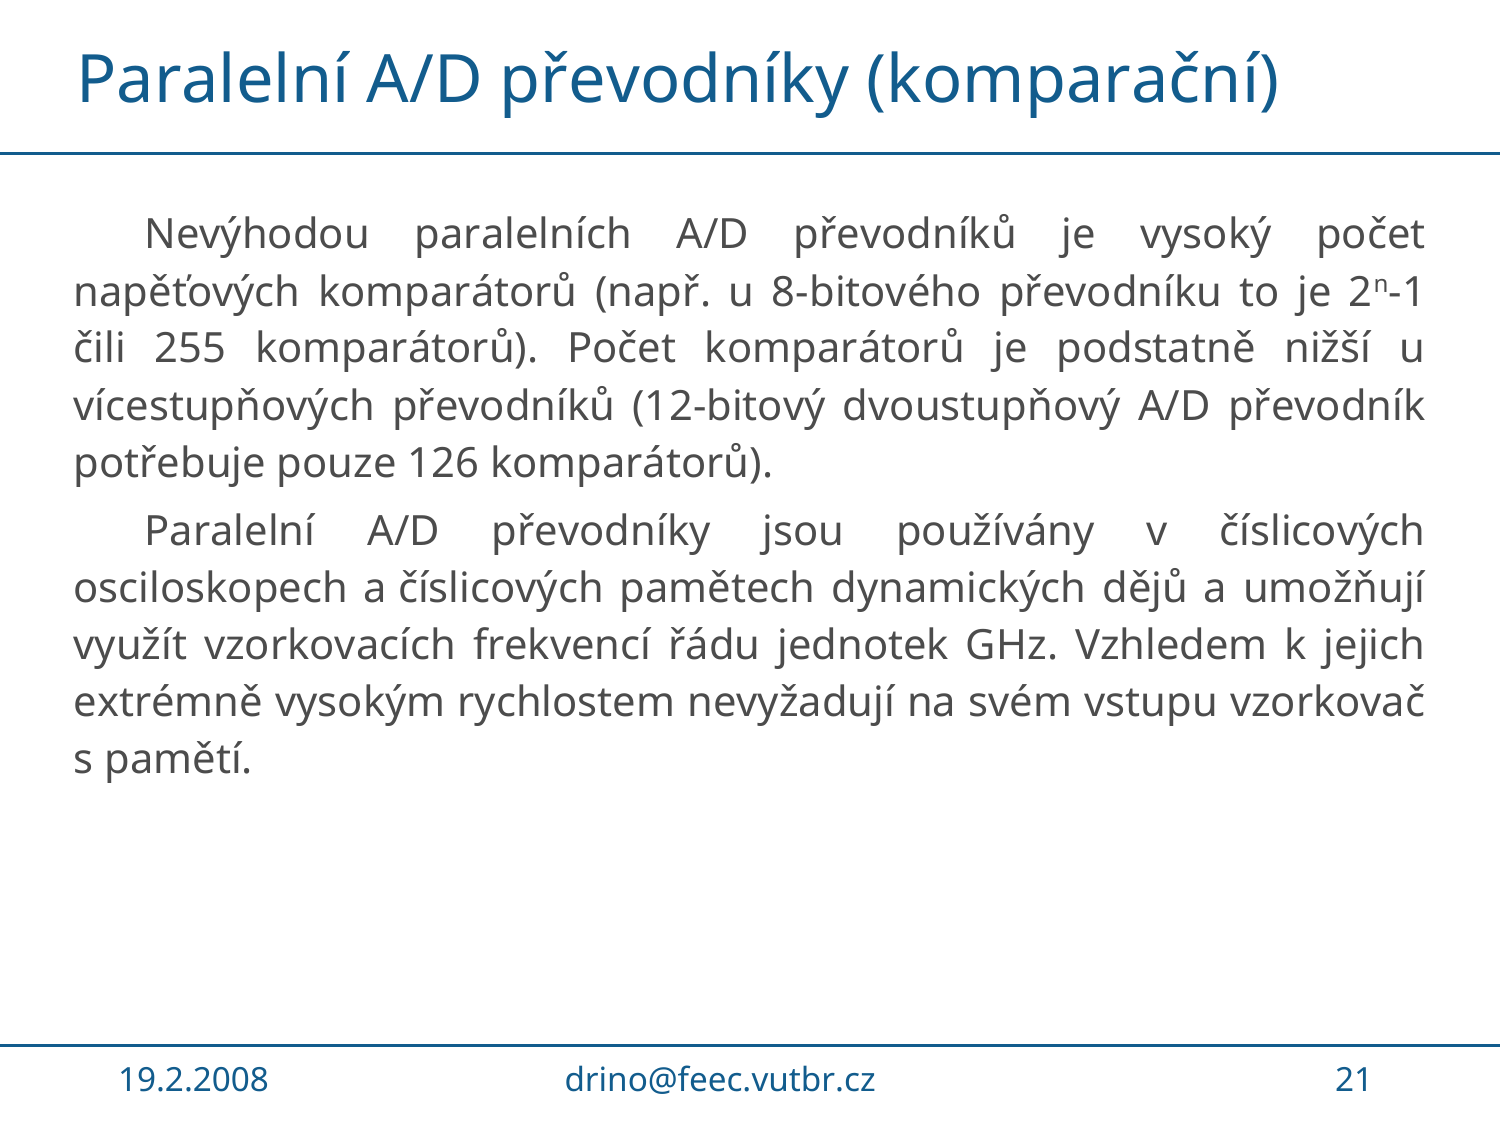

# Paralelní A/D převodníky (komparační)
Nevýhodou paralelních A/D převodníků je vysoký počet napěťových komparátorů (např. u 8-bitového převodníku to je 2n-1 čili 255 komparátorů). Počet komparátorů je podstatně nižší u vícestupňových převodníků (12-bitový dvoustupňový A/D převodník potřebuje pouze 126 komparátorů).
Paralelní A/D převodníky jsou používány v číslicových osciloskopech a číslicových pamětech dynamických dějů a umožňují využít vzorkovacích frekvencí řádu jednotek GHz. Vzhledem k jejich extrémně vysokým rychlostem nevyžadují na svém vstupu vzorkovač s pamětí.
19.2.2008
drino@feec.vutbr.cz